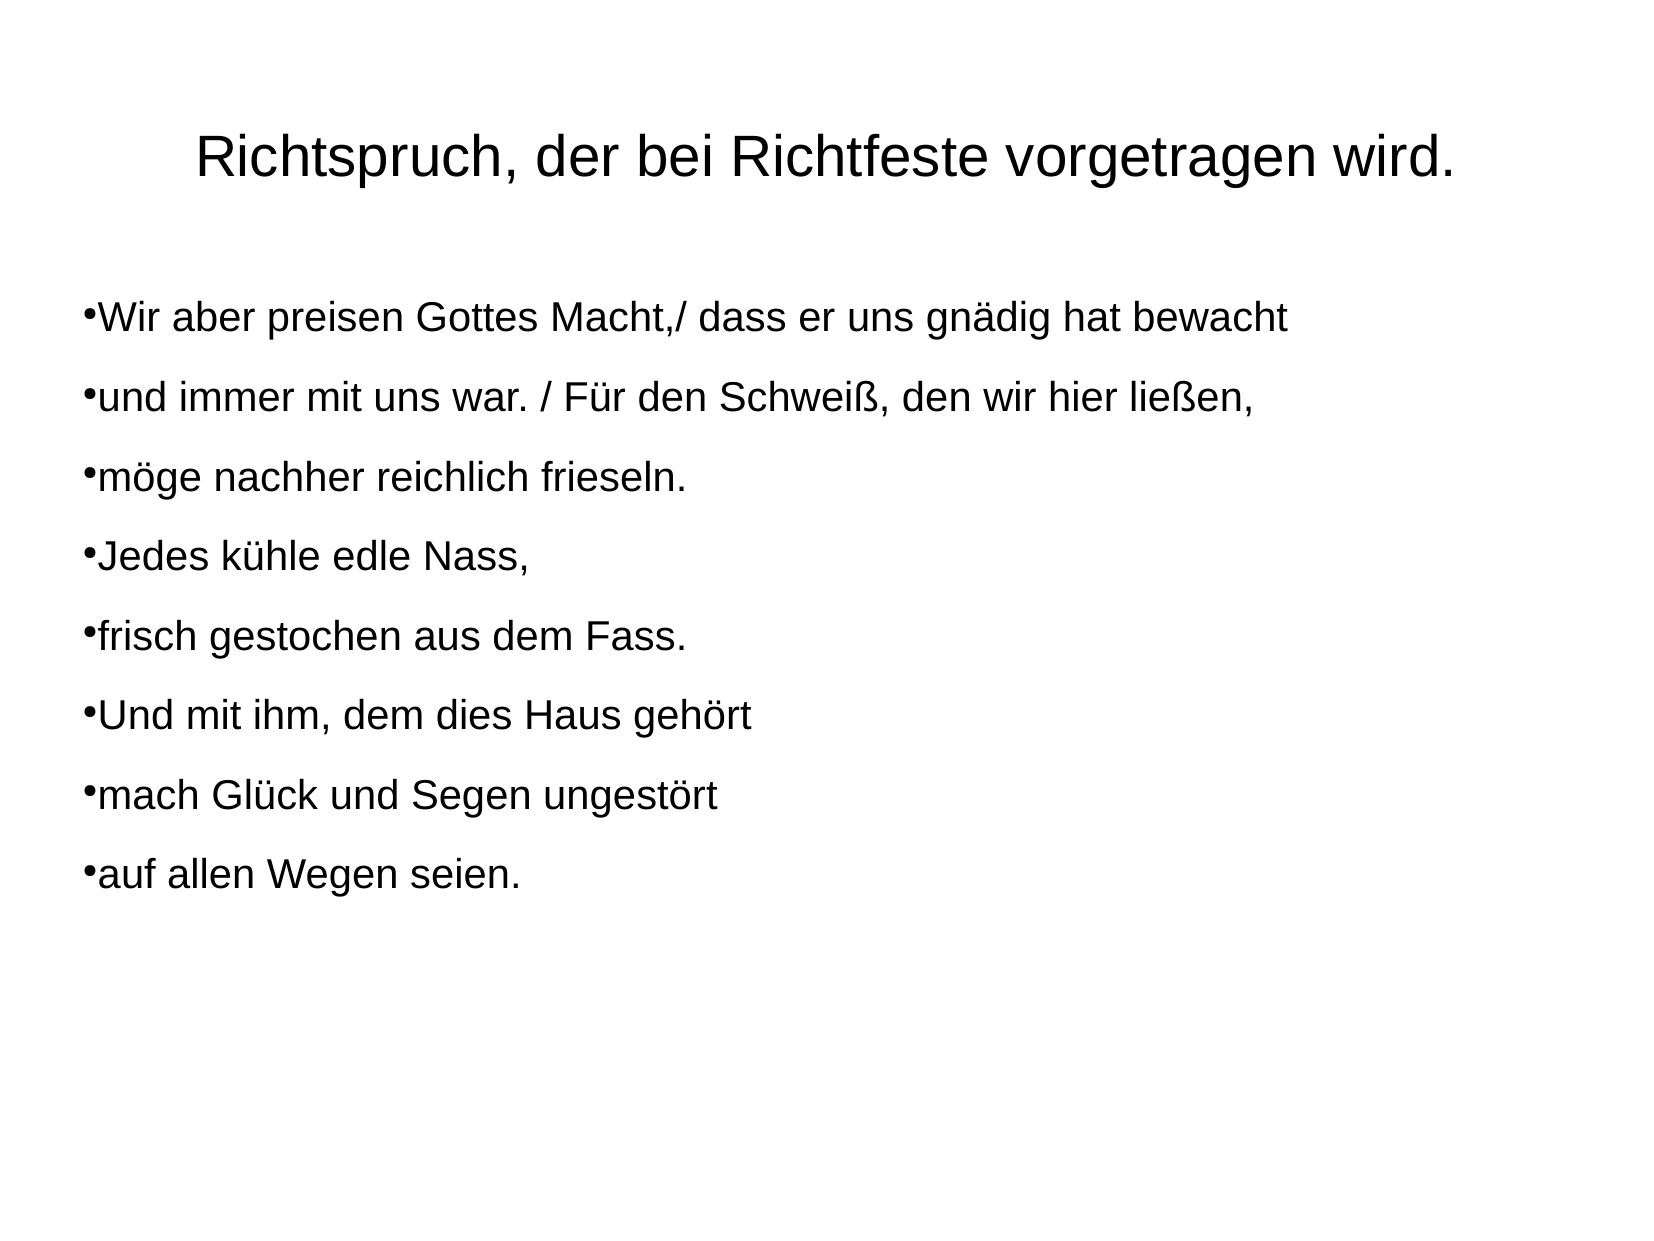

# Richtspruch, der bei Richtfeste vorgetragen wird.
Wir aber preisen Gottes Macht,/ dass er uns gnädig hat bewacht
und immer mit uns war. / Für den Schweiß, den wir hier ließen,
möge nachher reichlich frieseln.
Jedes kühle edle Nass,
frisch gestochen aus dem Fass.
Und mit ihm, dem dies Haus gehört
mach Glück und Segen ungestört
auf allen Wegen seien.